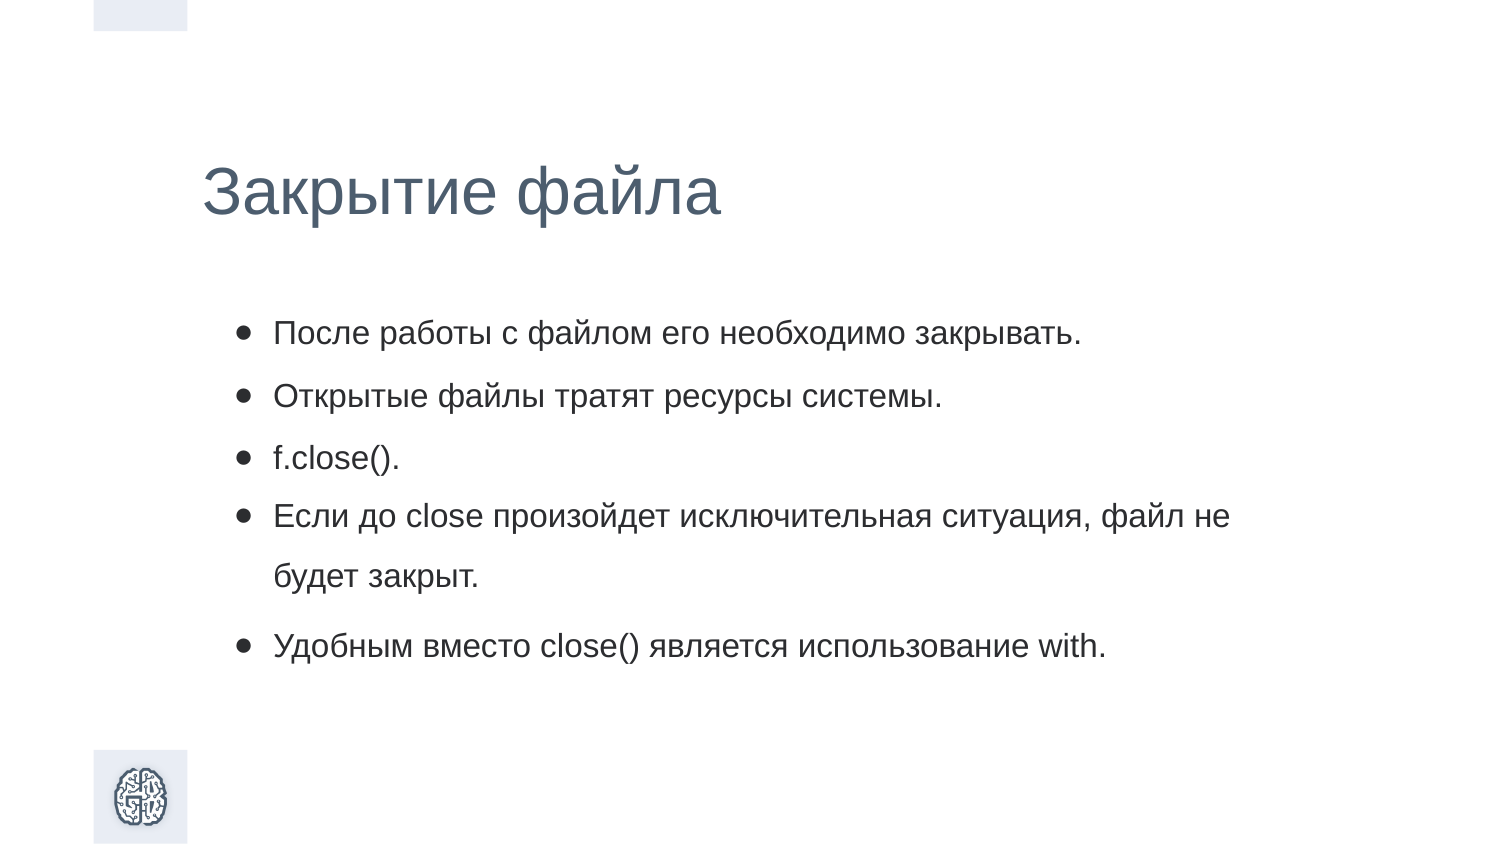

Закрытие файла
После работы с файлом его необходимо закрывать.
Открытые файлы тратят ресурсы системы.
f.close().
Если до close произойдет исключительная ситуация, файл не будет закрыт.
Удобным вместо close() является использование with.